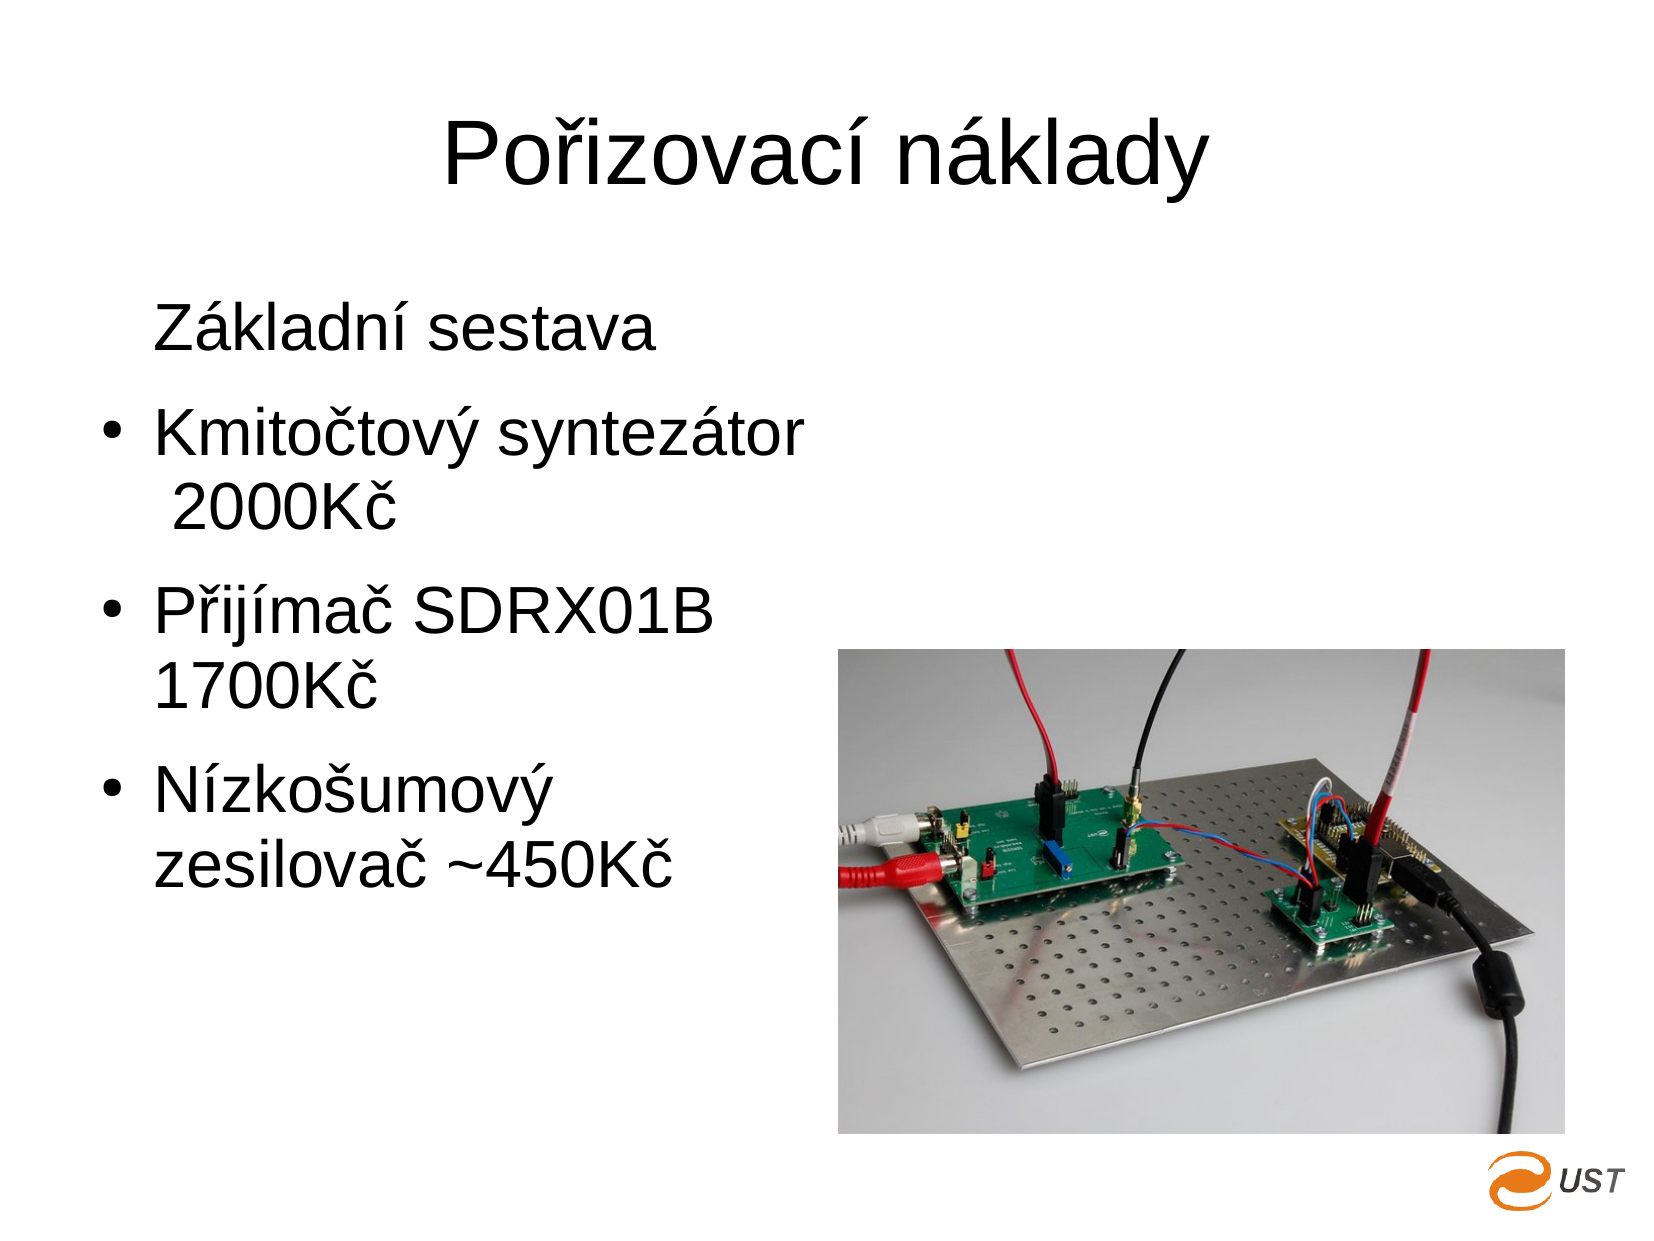

# Pořizovací náklady
Základní sestava
Kmitočtový syntezátor 2000Kč
Přijímač SDRX01B 1700Kč
Nízkošumový zesilovač ~450Kč